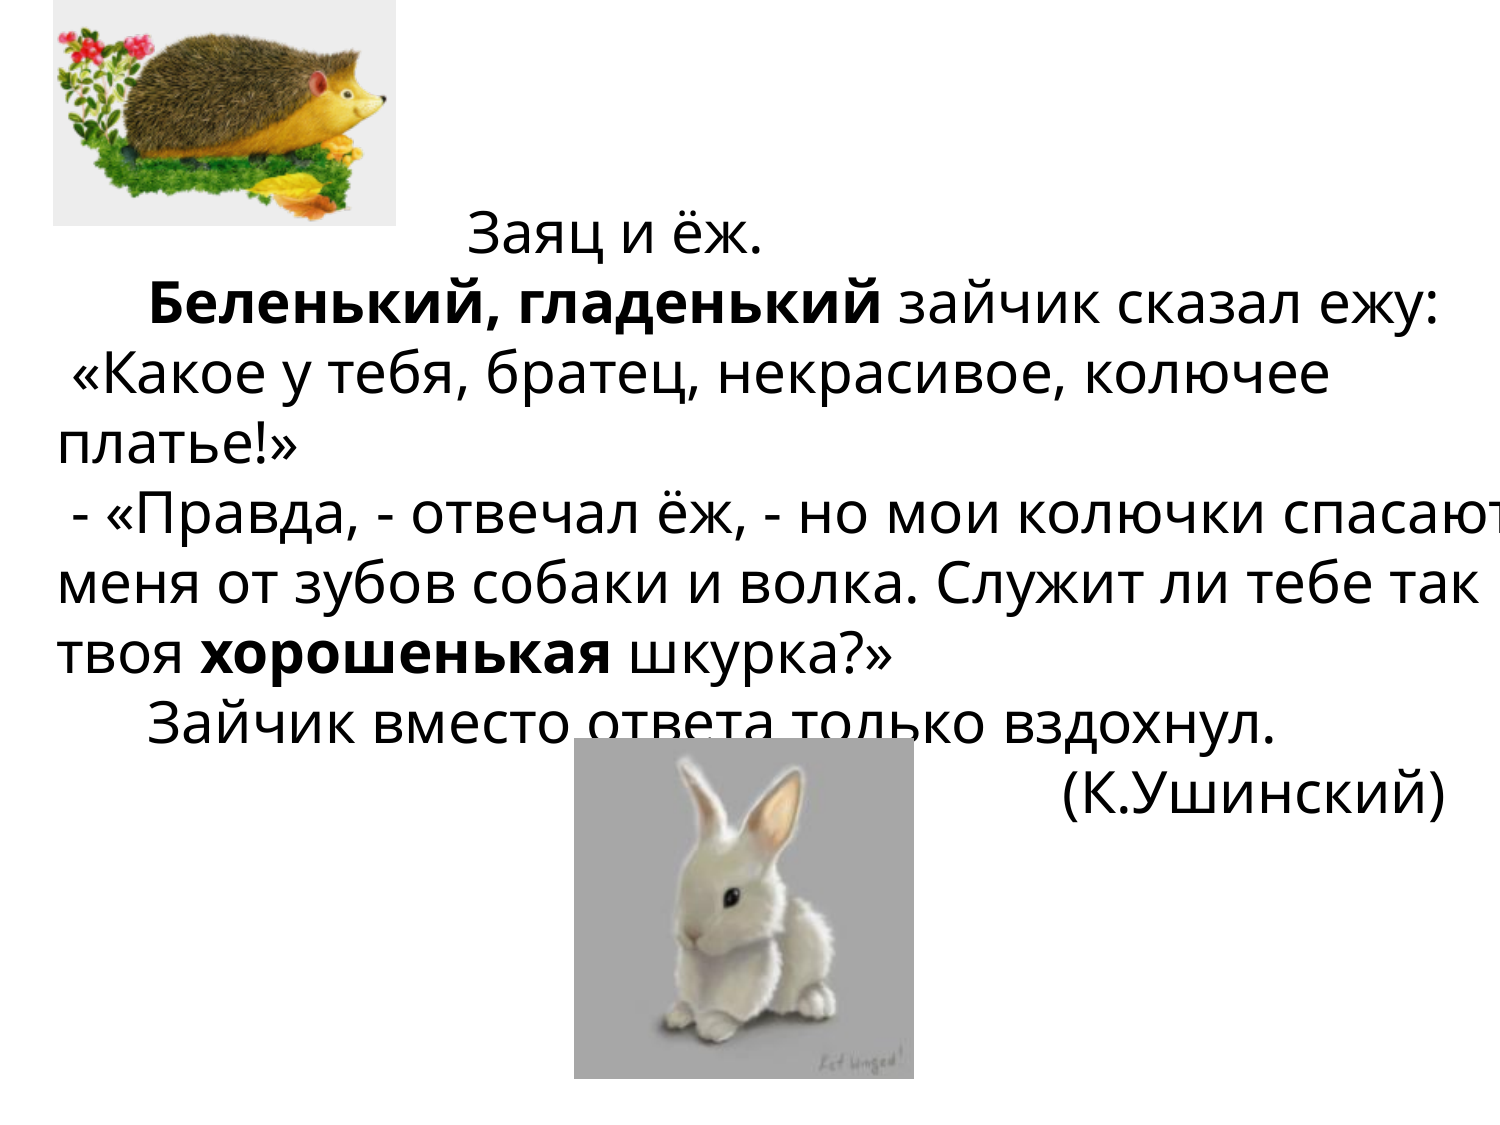

Заяц и ёж.
 Беленький, гладенький зайчик сказал ежу:
 «Какое у тебя, братец, некрасивое, колючее платье!»
 - «Правда, - отвечал ёж, - но мои колючки спасают
меня от зубов собаки и волка. Служит ли тебе так твоя хорошенькая шкурка?»
 Зайчик вместо ответа только вздохнул.
 (К.Ушинский)